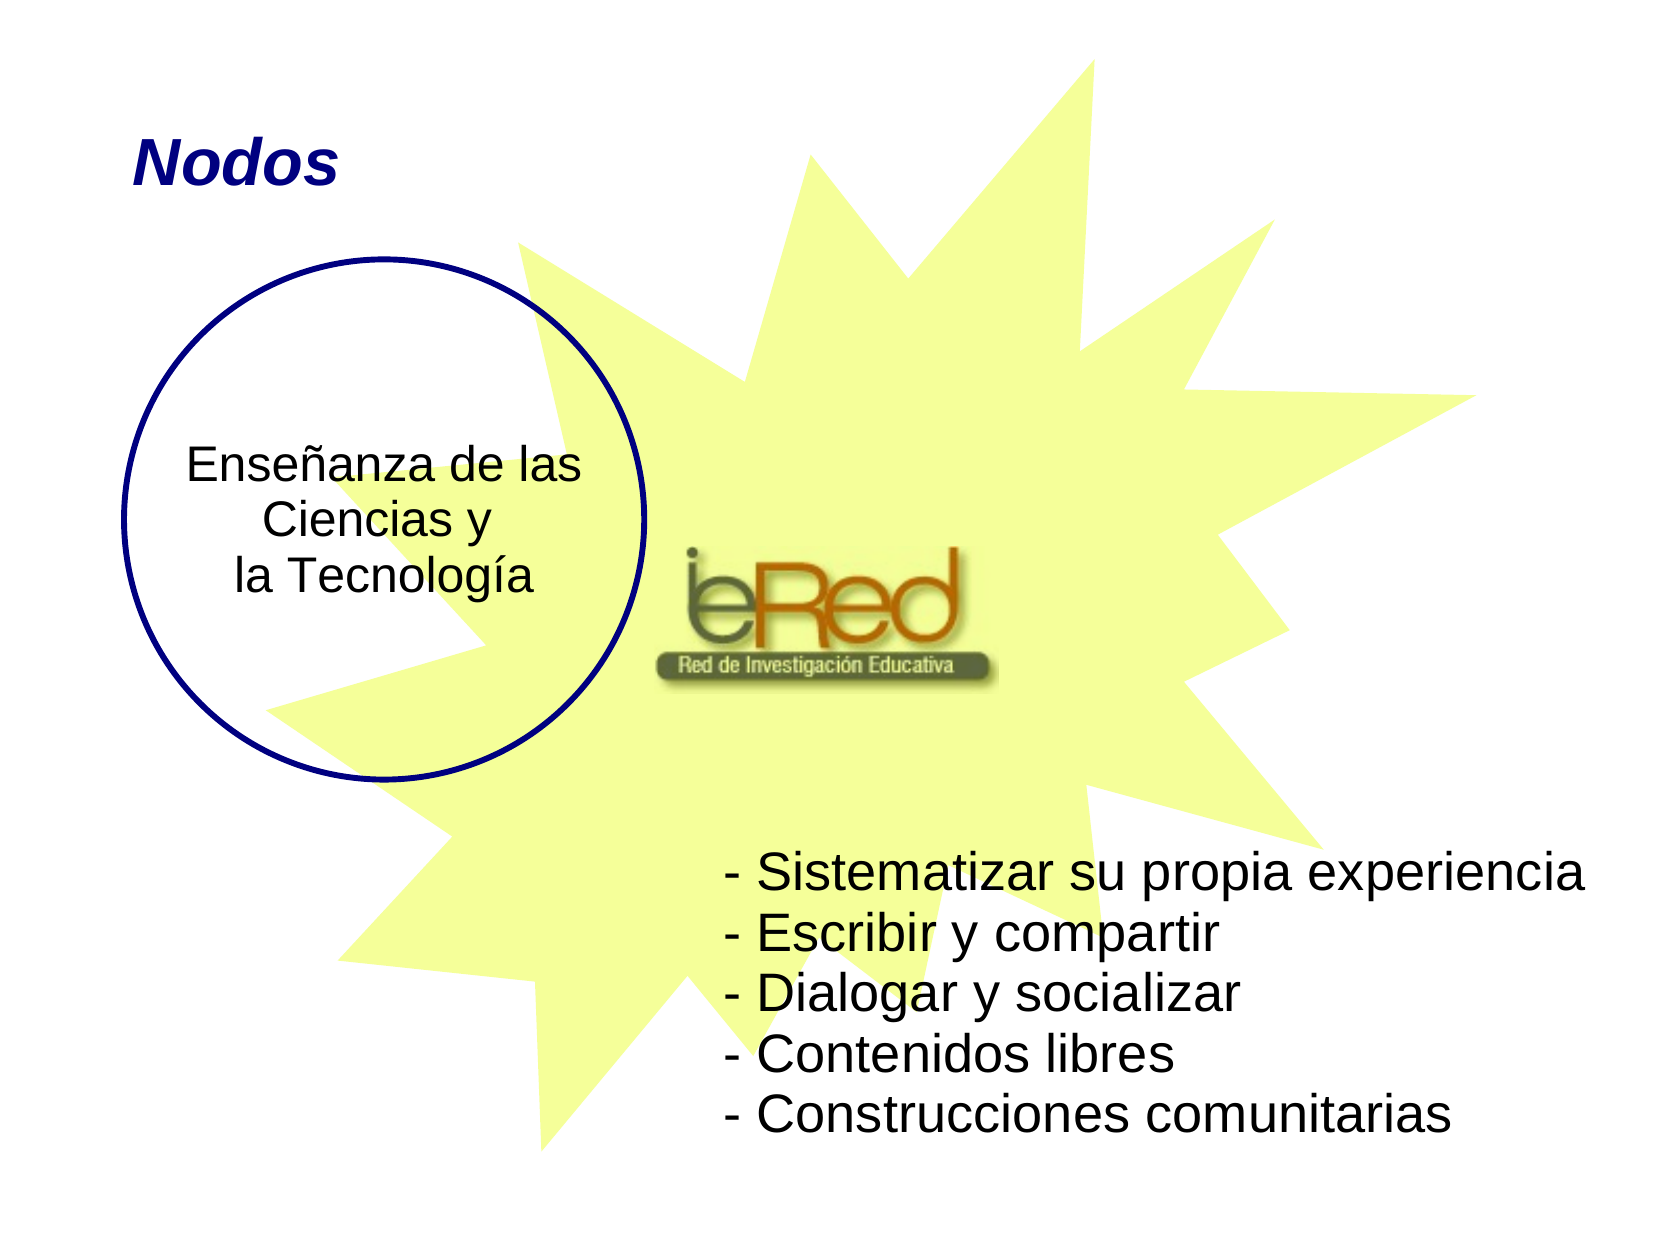

Nodos
Enseñanza de las
Ciencias y
la Tecnología
- Sistematizar su propia experiencia
- Escribir y compartir
- Dialogar y socializar
- Contenidos libres
- Construcciones comunitarias